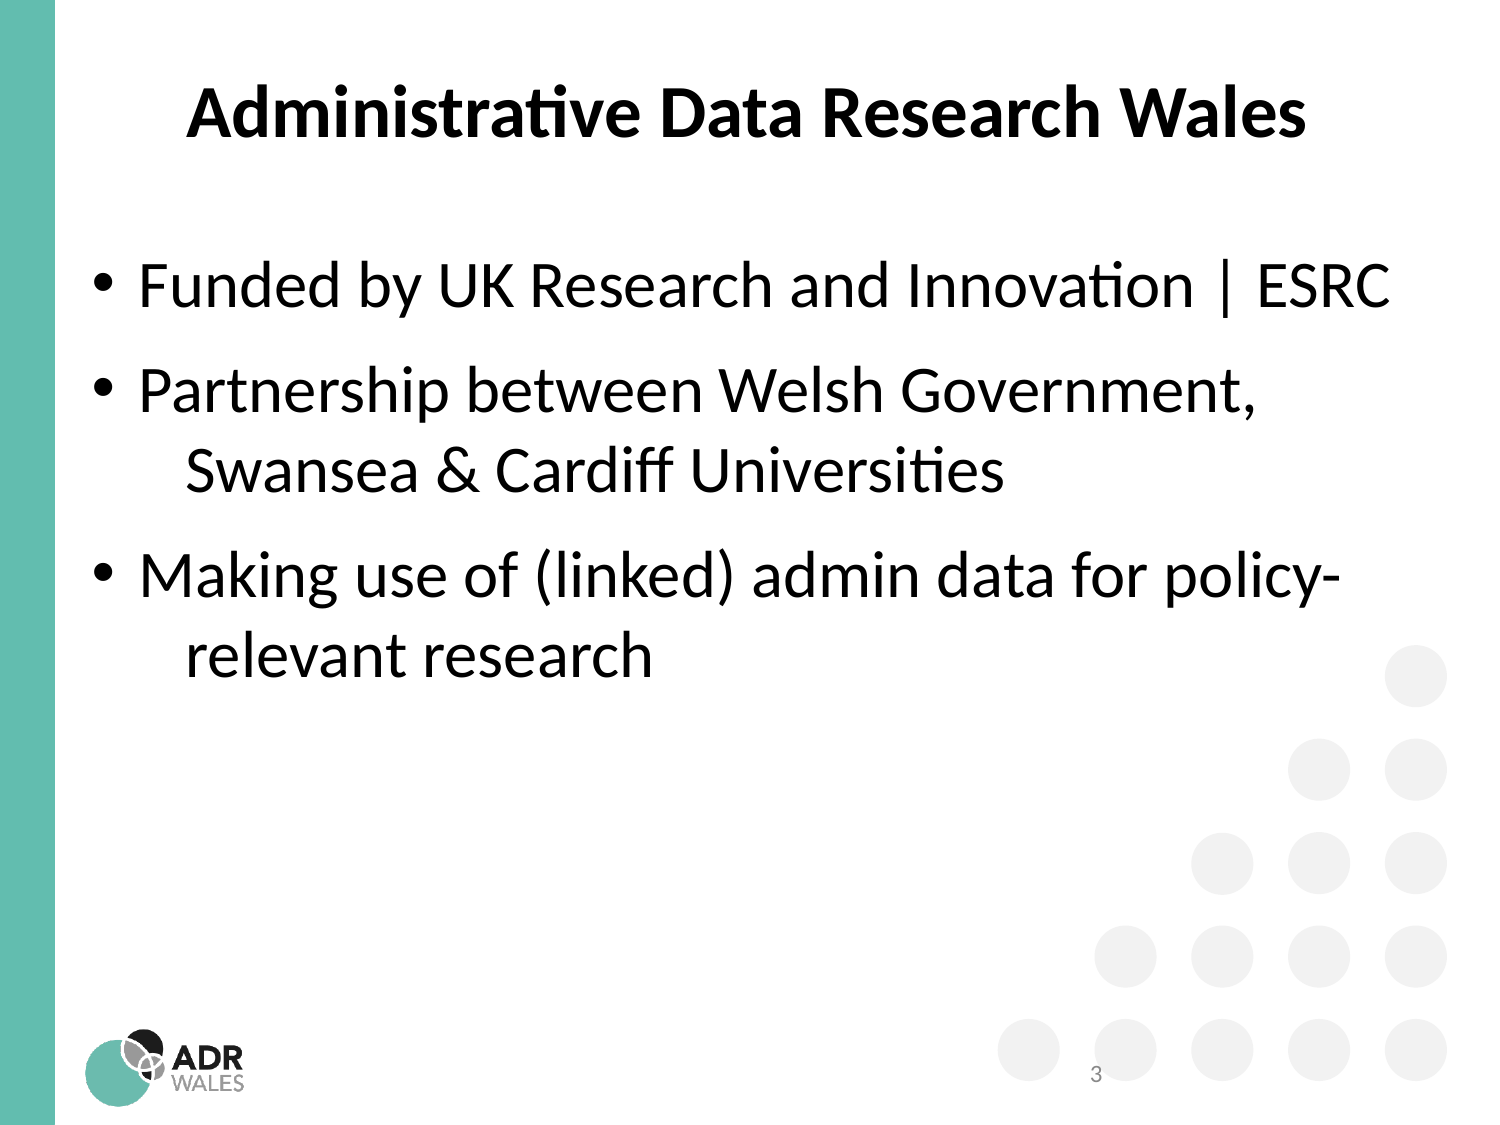

Administrative Data Research Wales
Funded by UK Research and Innovation | ESRC
Partnership between Welsh Government, Swansea & Cardiff Universities
Making use of (linked) admin data for policy-relevant research